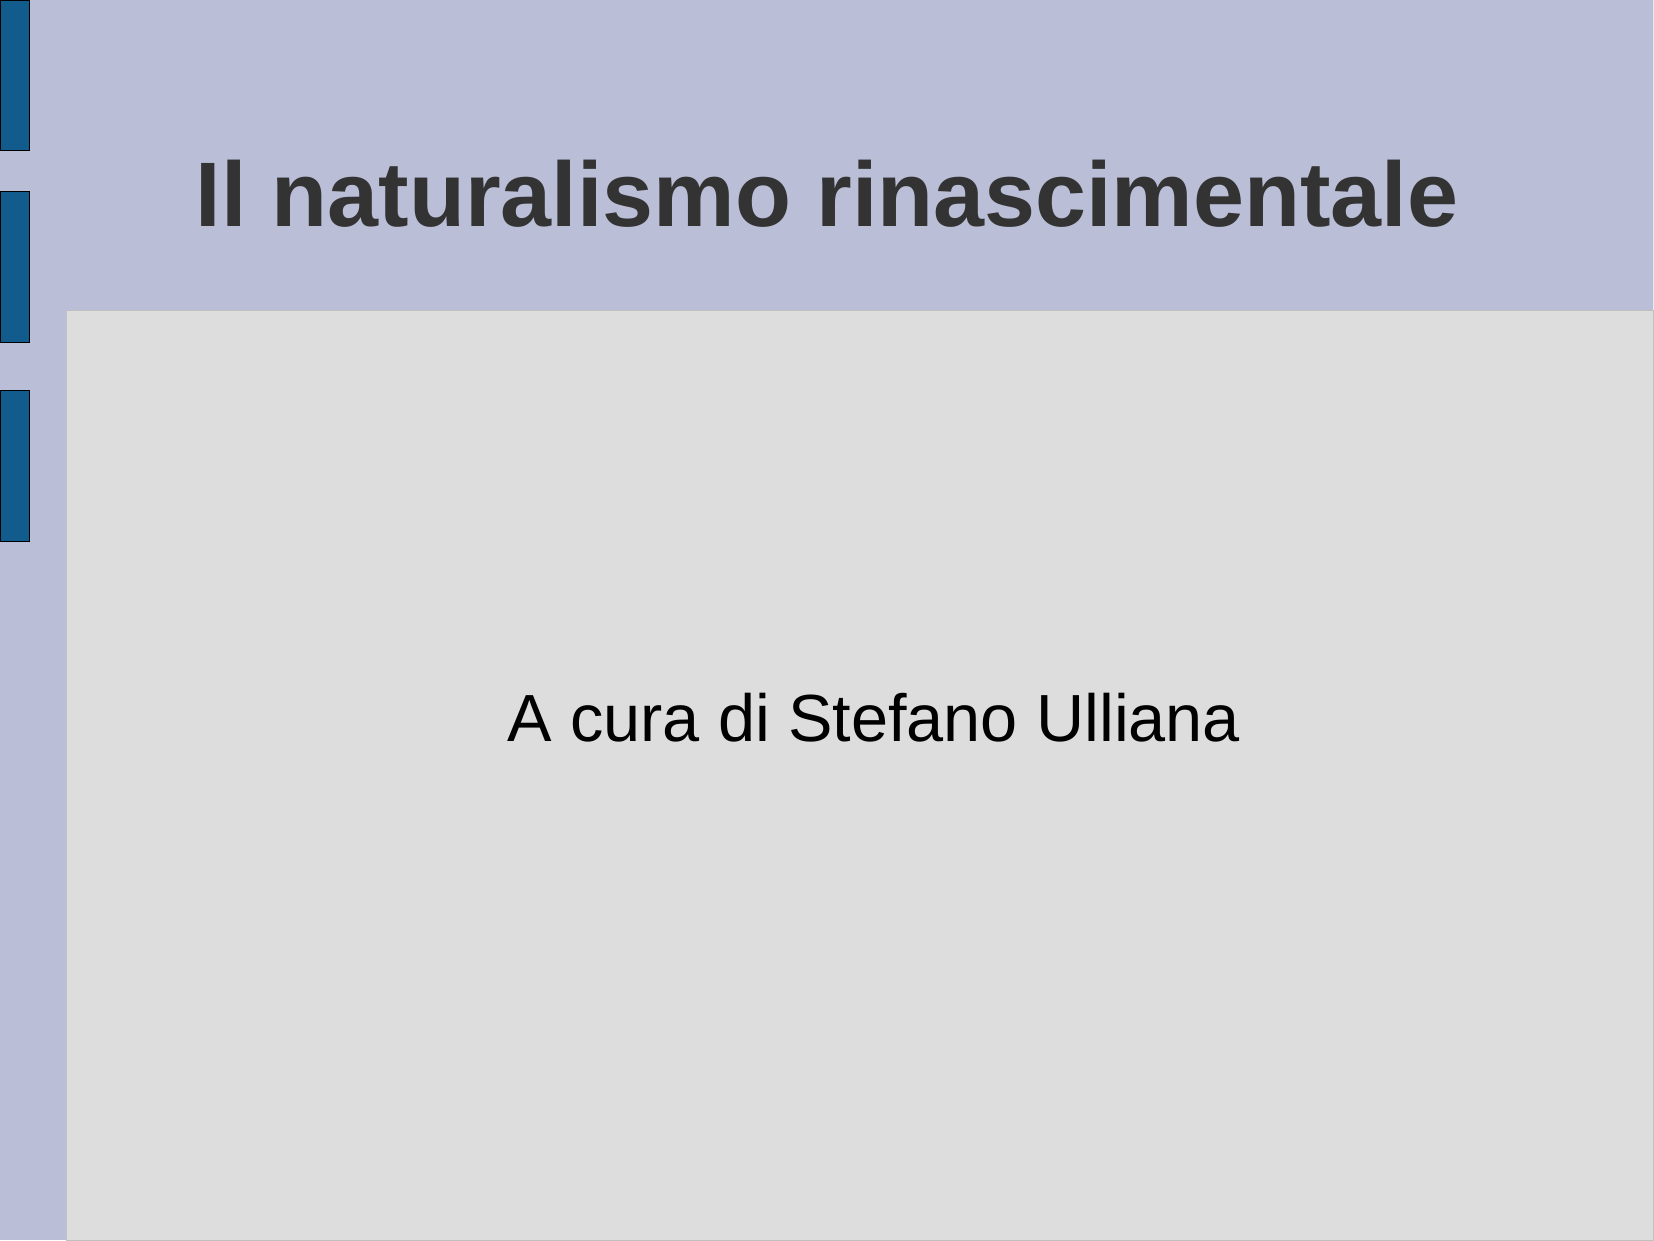

# Il naturalismo rinascimentale
A cura di Stefano Ulliana